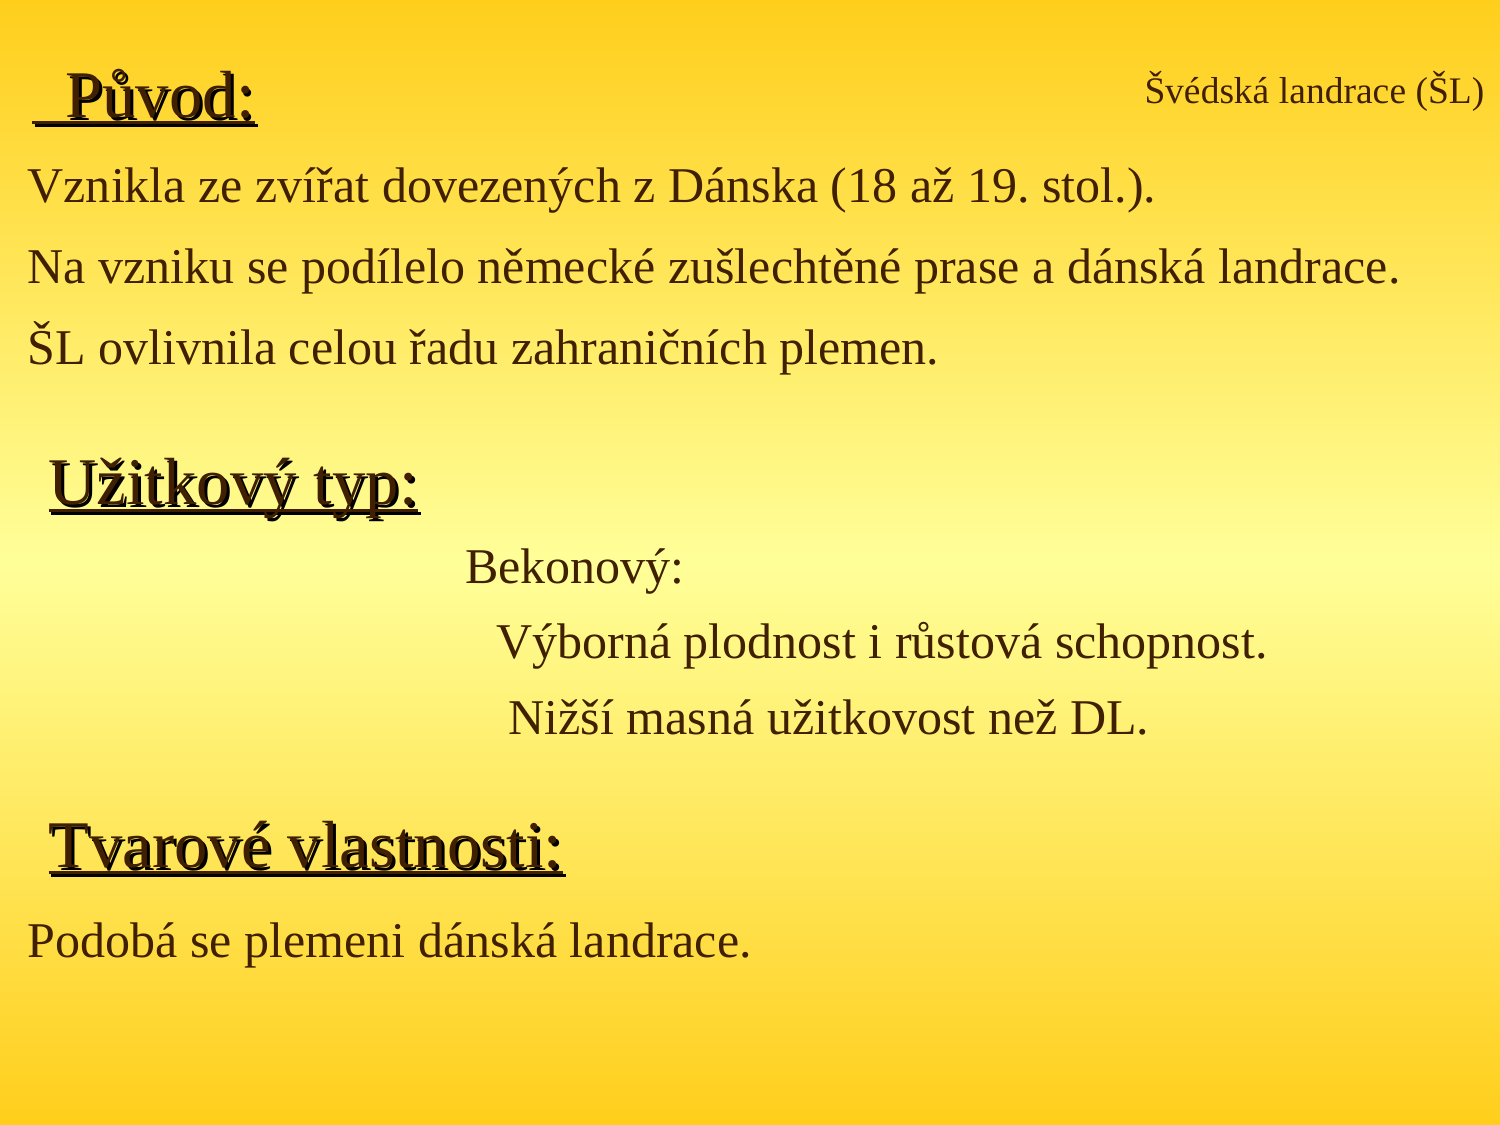

Původ:
 Vznikla ze zvířat dovezených z Dánska (18 až 19. stol.).
 Na vzniku se podílelo německé zušlechtěné prase a dánská landrace.
 ŠL ovlivnila celou řadu zahraničních plemen.
Švédská landrace (ŠL)
 Užitkový typ:
 			Bekonový:
 Výborná plodnost i růstová schopnost.
 Nižší masná užitkovost než DL.
 Tvarové vlastnosti:
 Podobá se plemeni dánská landrace.